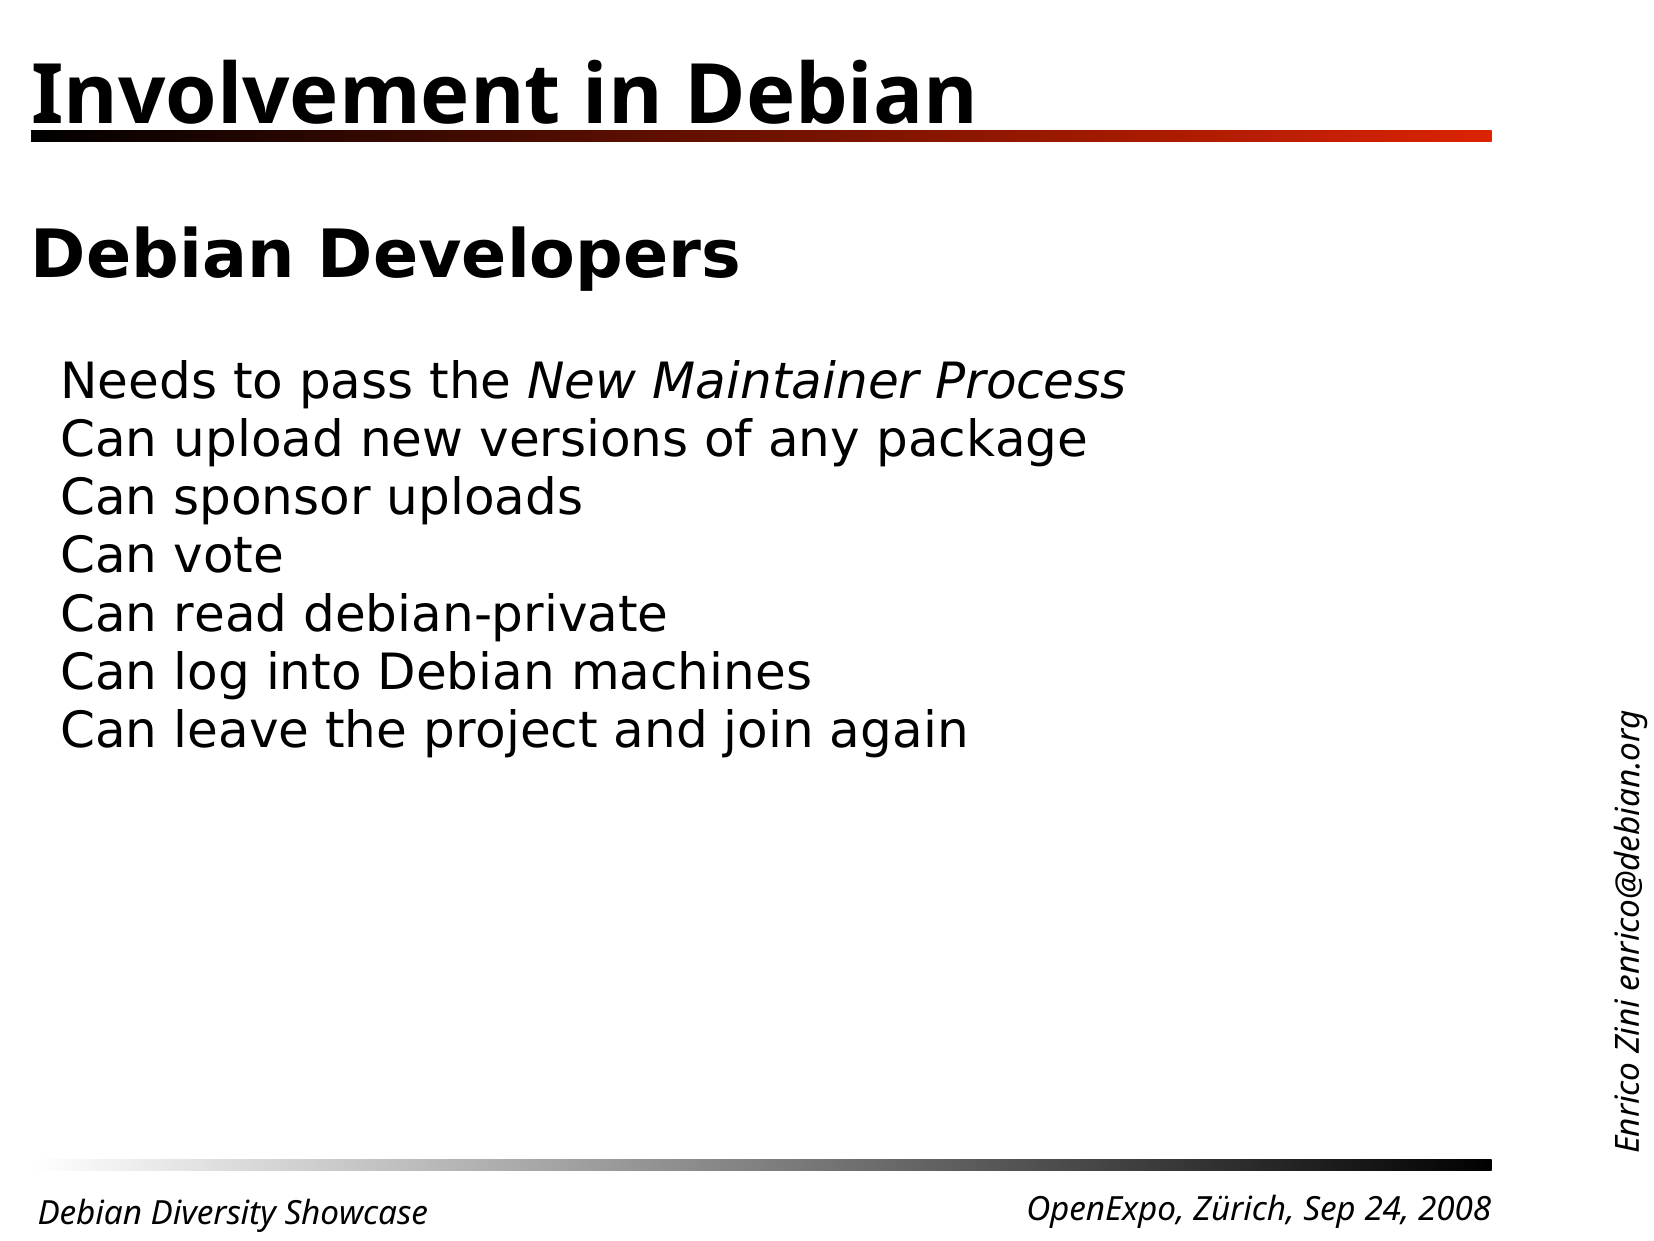

Involvement in Debian
Debian Developers
Needs to pass the New Maintainer Process
Can upload new versions of any package
Can sponsor uploads
Can vote
Can read debian-private
Can log into Debian machines
Can leave the project and join again